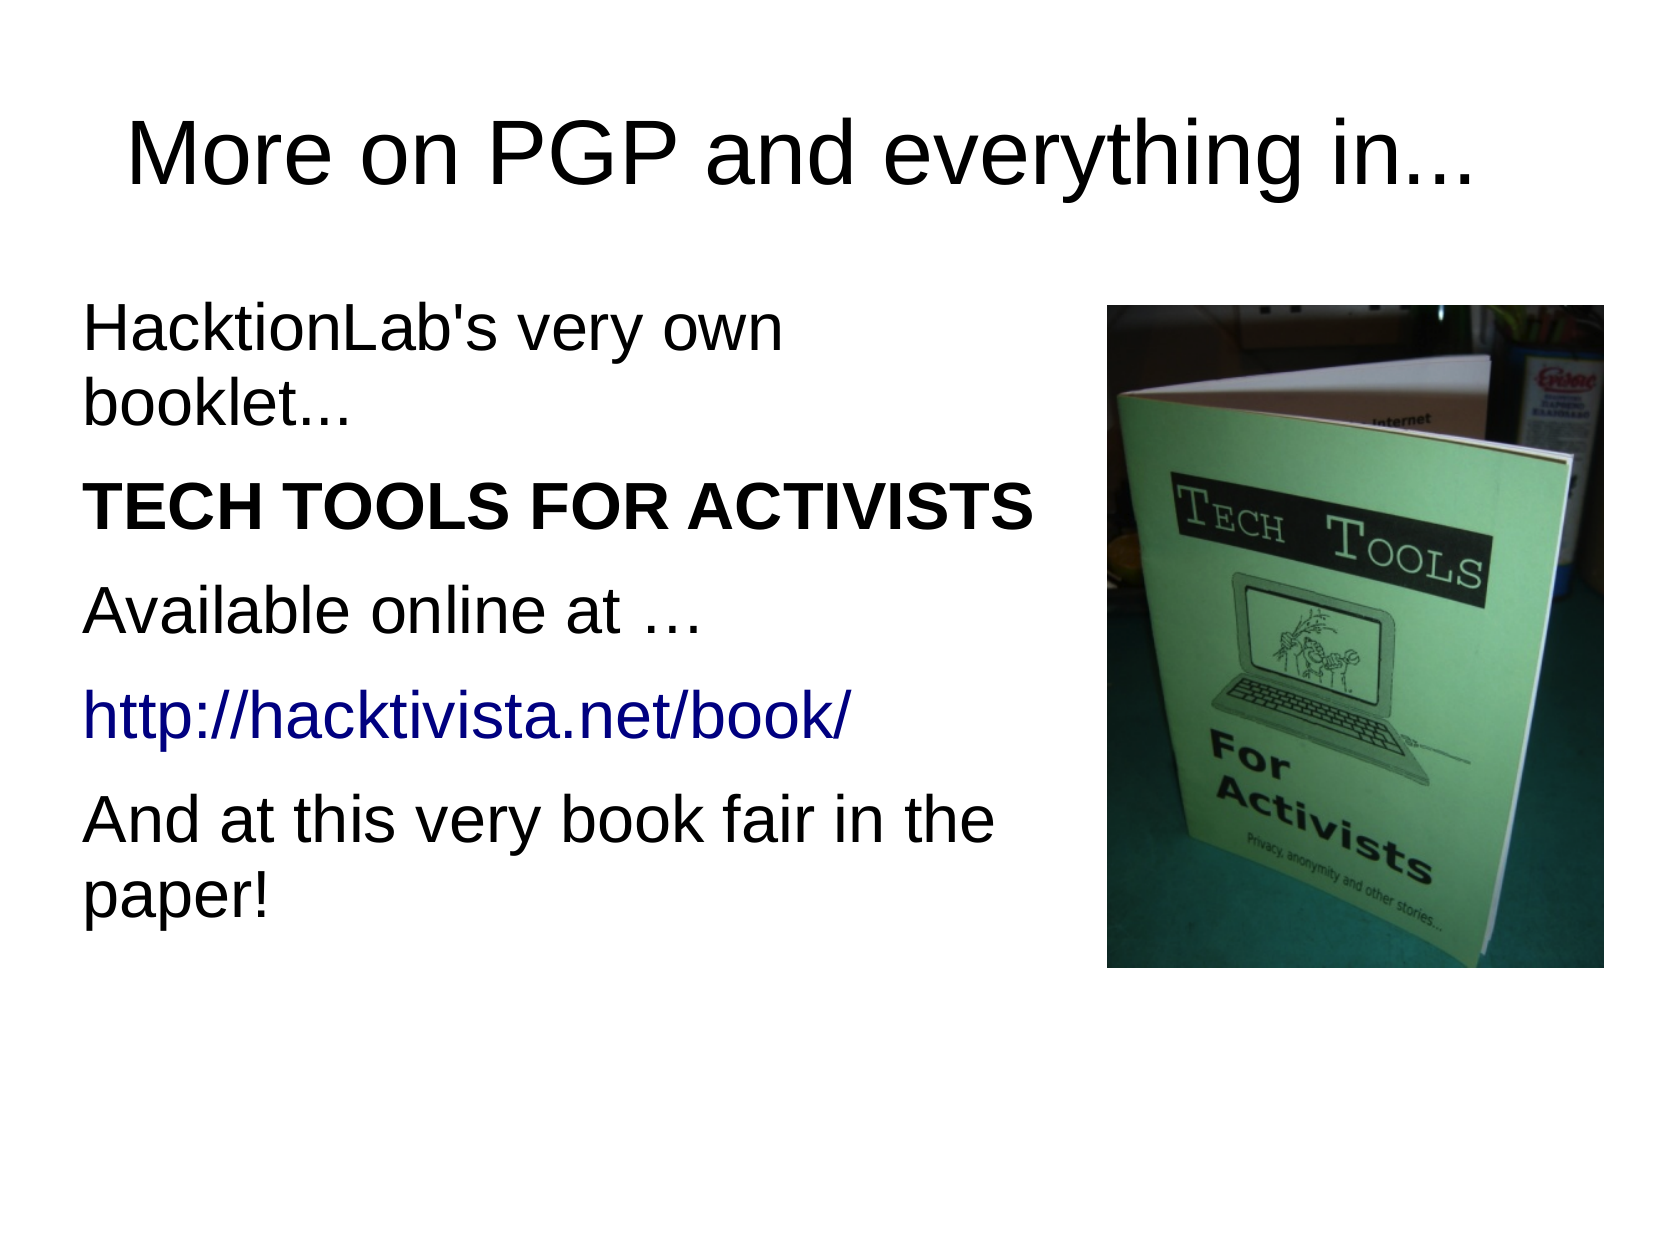

# More on PGP and everything in...
HacktionLab's very own booklet...
TECH TOOLS FOR ACTIVISTS
Available online at …
http://hacktivista.net/book/
And at this very book fair in the paper!